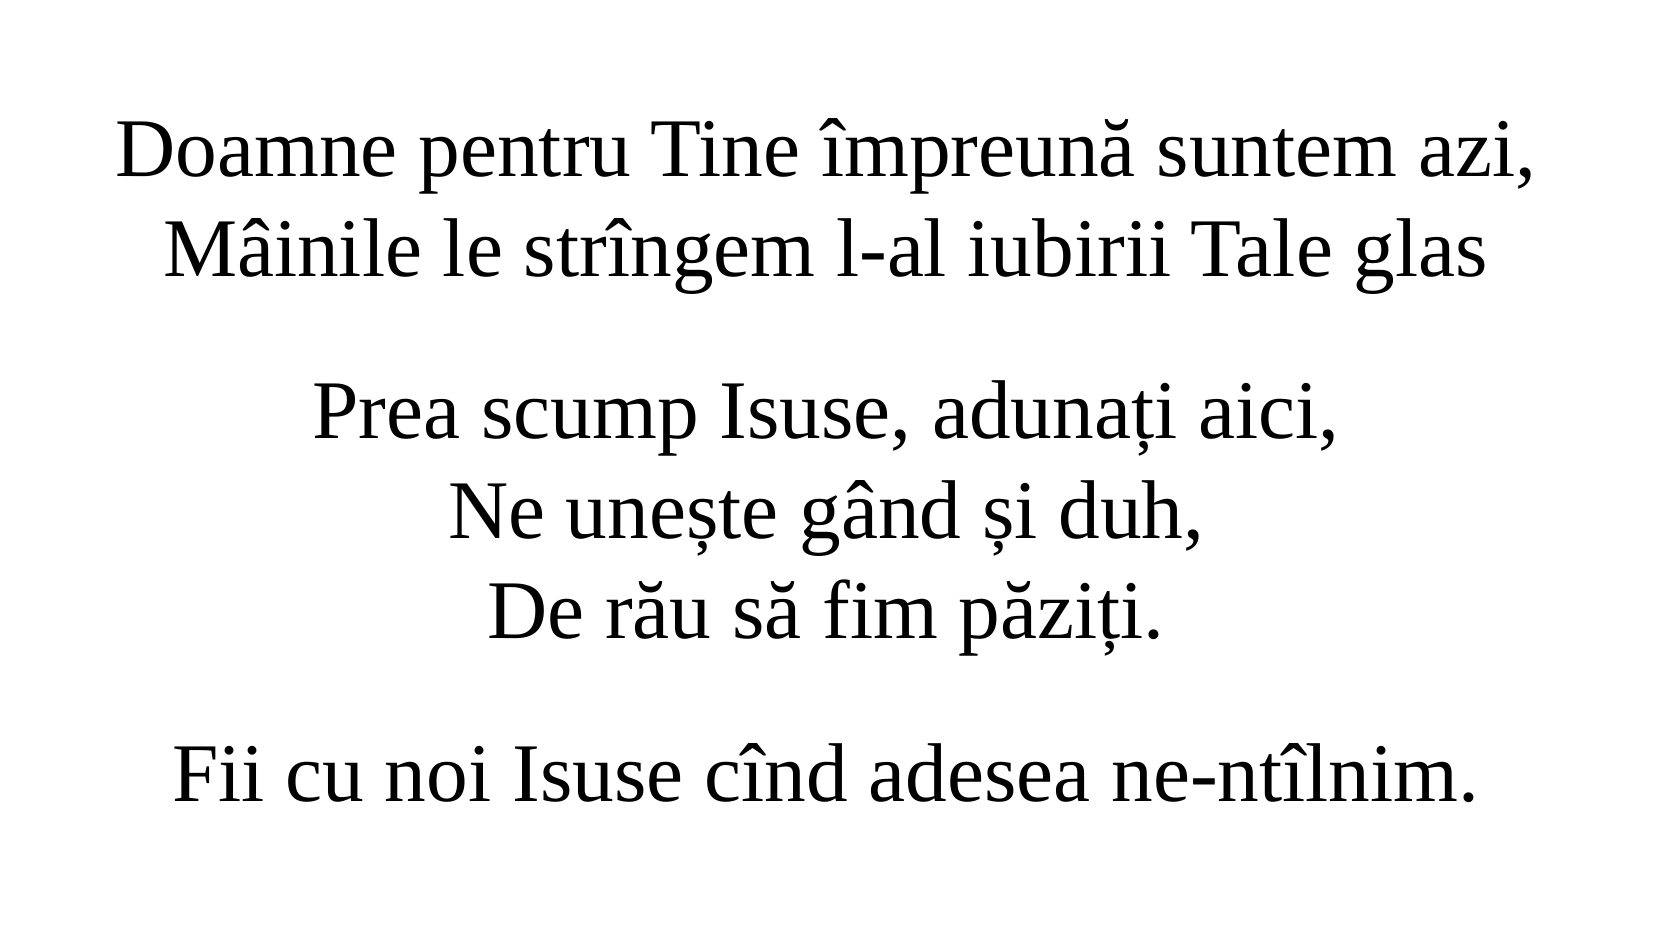

# Doamne pentru Tine împreună suntem azi,
Mâinile le strîngem l-al iubirii Tale glas
Prea scump Isuse, adunați aici,
Ne unește gând și duh,
De rău să fim păziți.
Fii cu noi Isuse cînd adesea ne-ntîlnim.